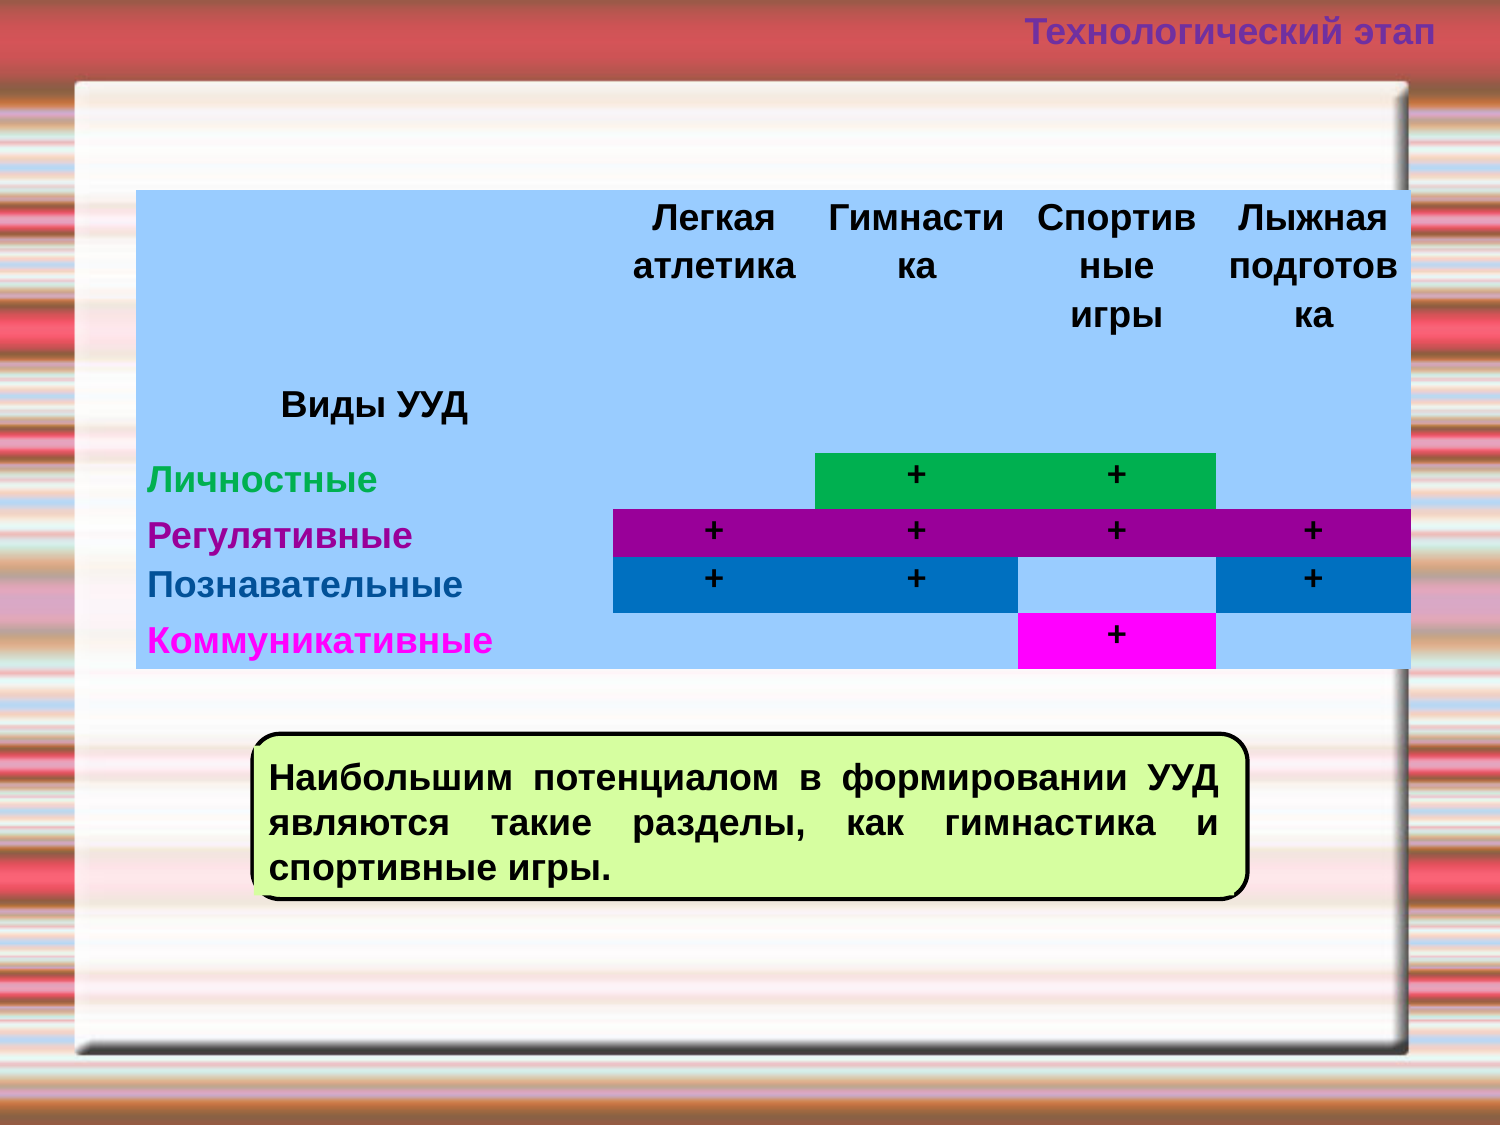

Технологический этап
| Виды УУД | Легкая атлетика | Гимнастика | Спортивные игры | Лыжная подготовка |
| --- | --- | --- | --- | --- |
| Личностные | | + | + | |
| Регулятивные | + | + | + | + |
| Познавательные | + | + | | + |
| Коммуникативные | | | + | |
Наибольшим потенциалом в формировании УУД являются такие разделы, как гимнастика и спортивные игры.